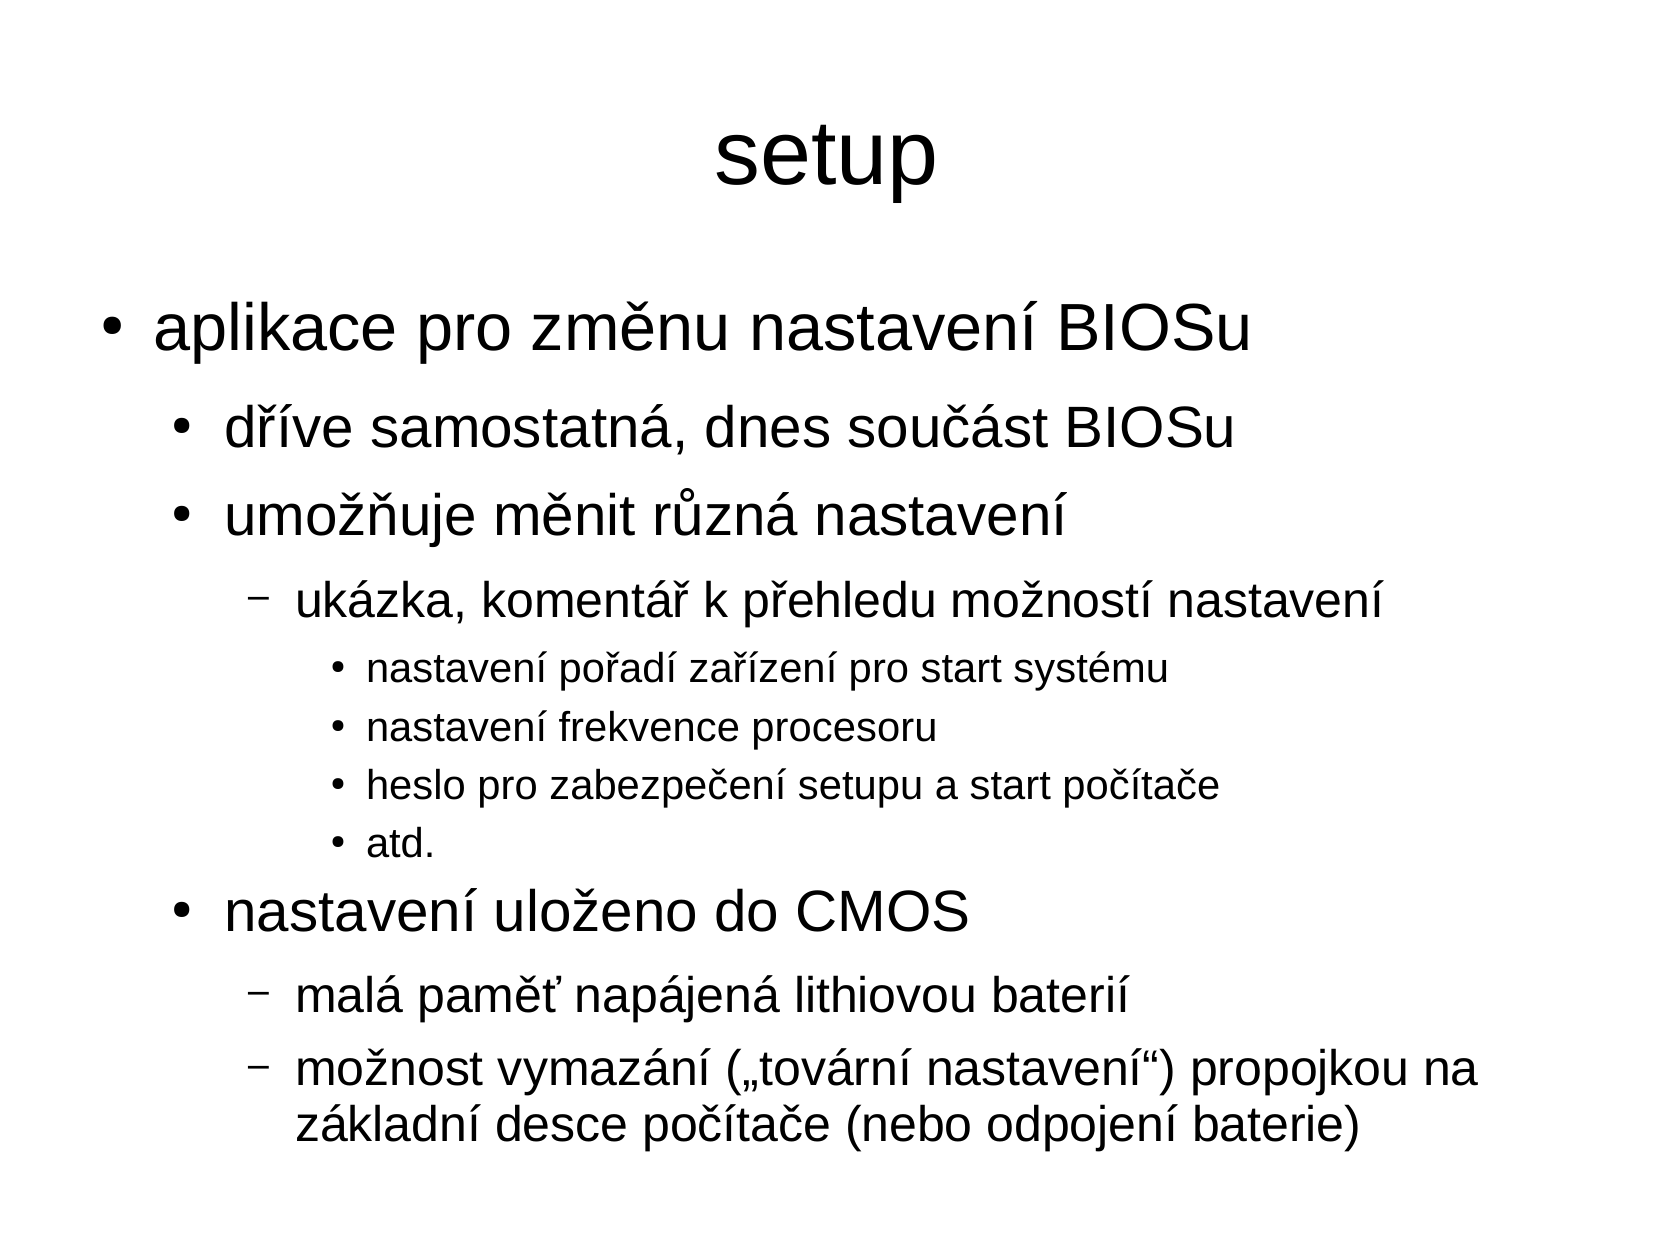

# setup
aplikace pro změnu nastavení BIOSu
dříve samostatná, dnes součást BIOSu
umožňuje měnit různá nastavení
ukázka, komentář k přehledu možností nastavení
nastavení pořadí zařízení pro start systému
nastavení frekvence procesoru
heslo pro zabezpečení setupu a start počítače
atd.
nastavení uloženo do CMOS
malá paměť napájená lithiovou baterií
možnost vymazání („tovární nastavení“) propojkou na základní desce počítače (nebo odpojení baterie)